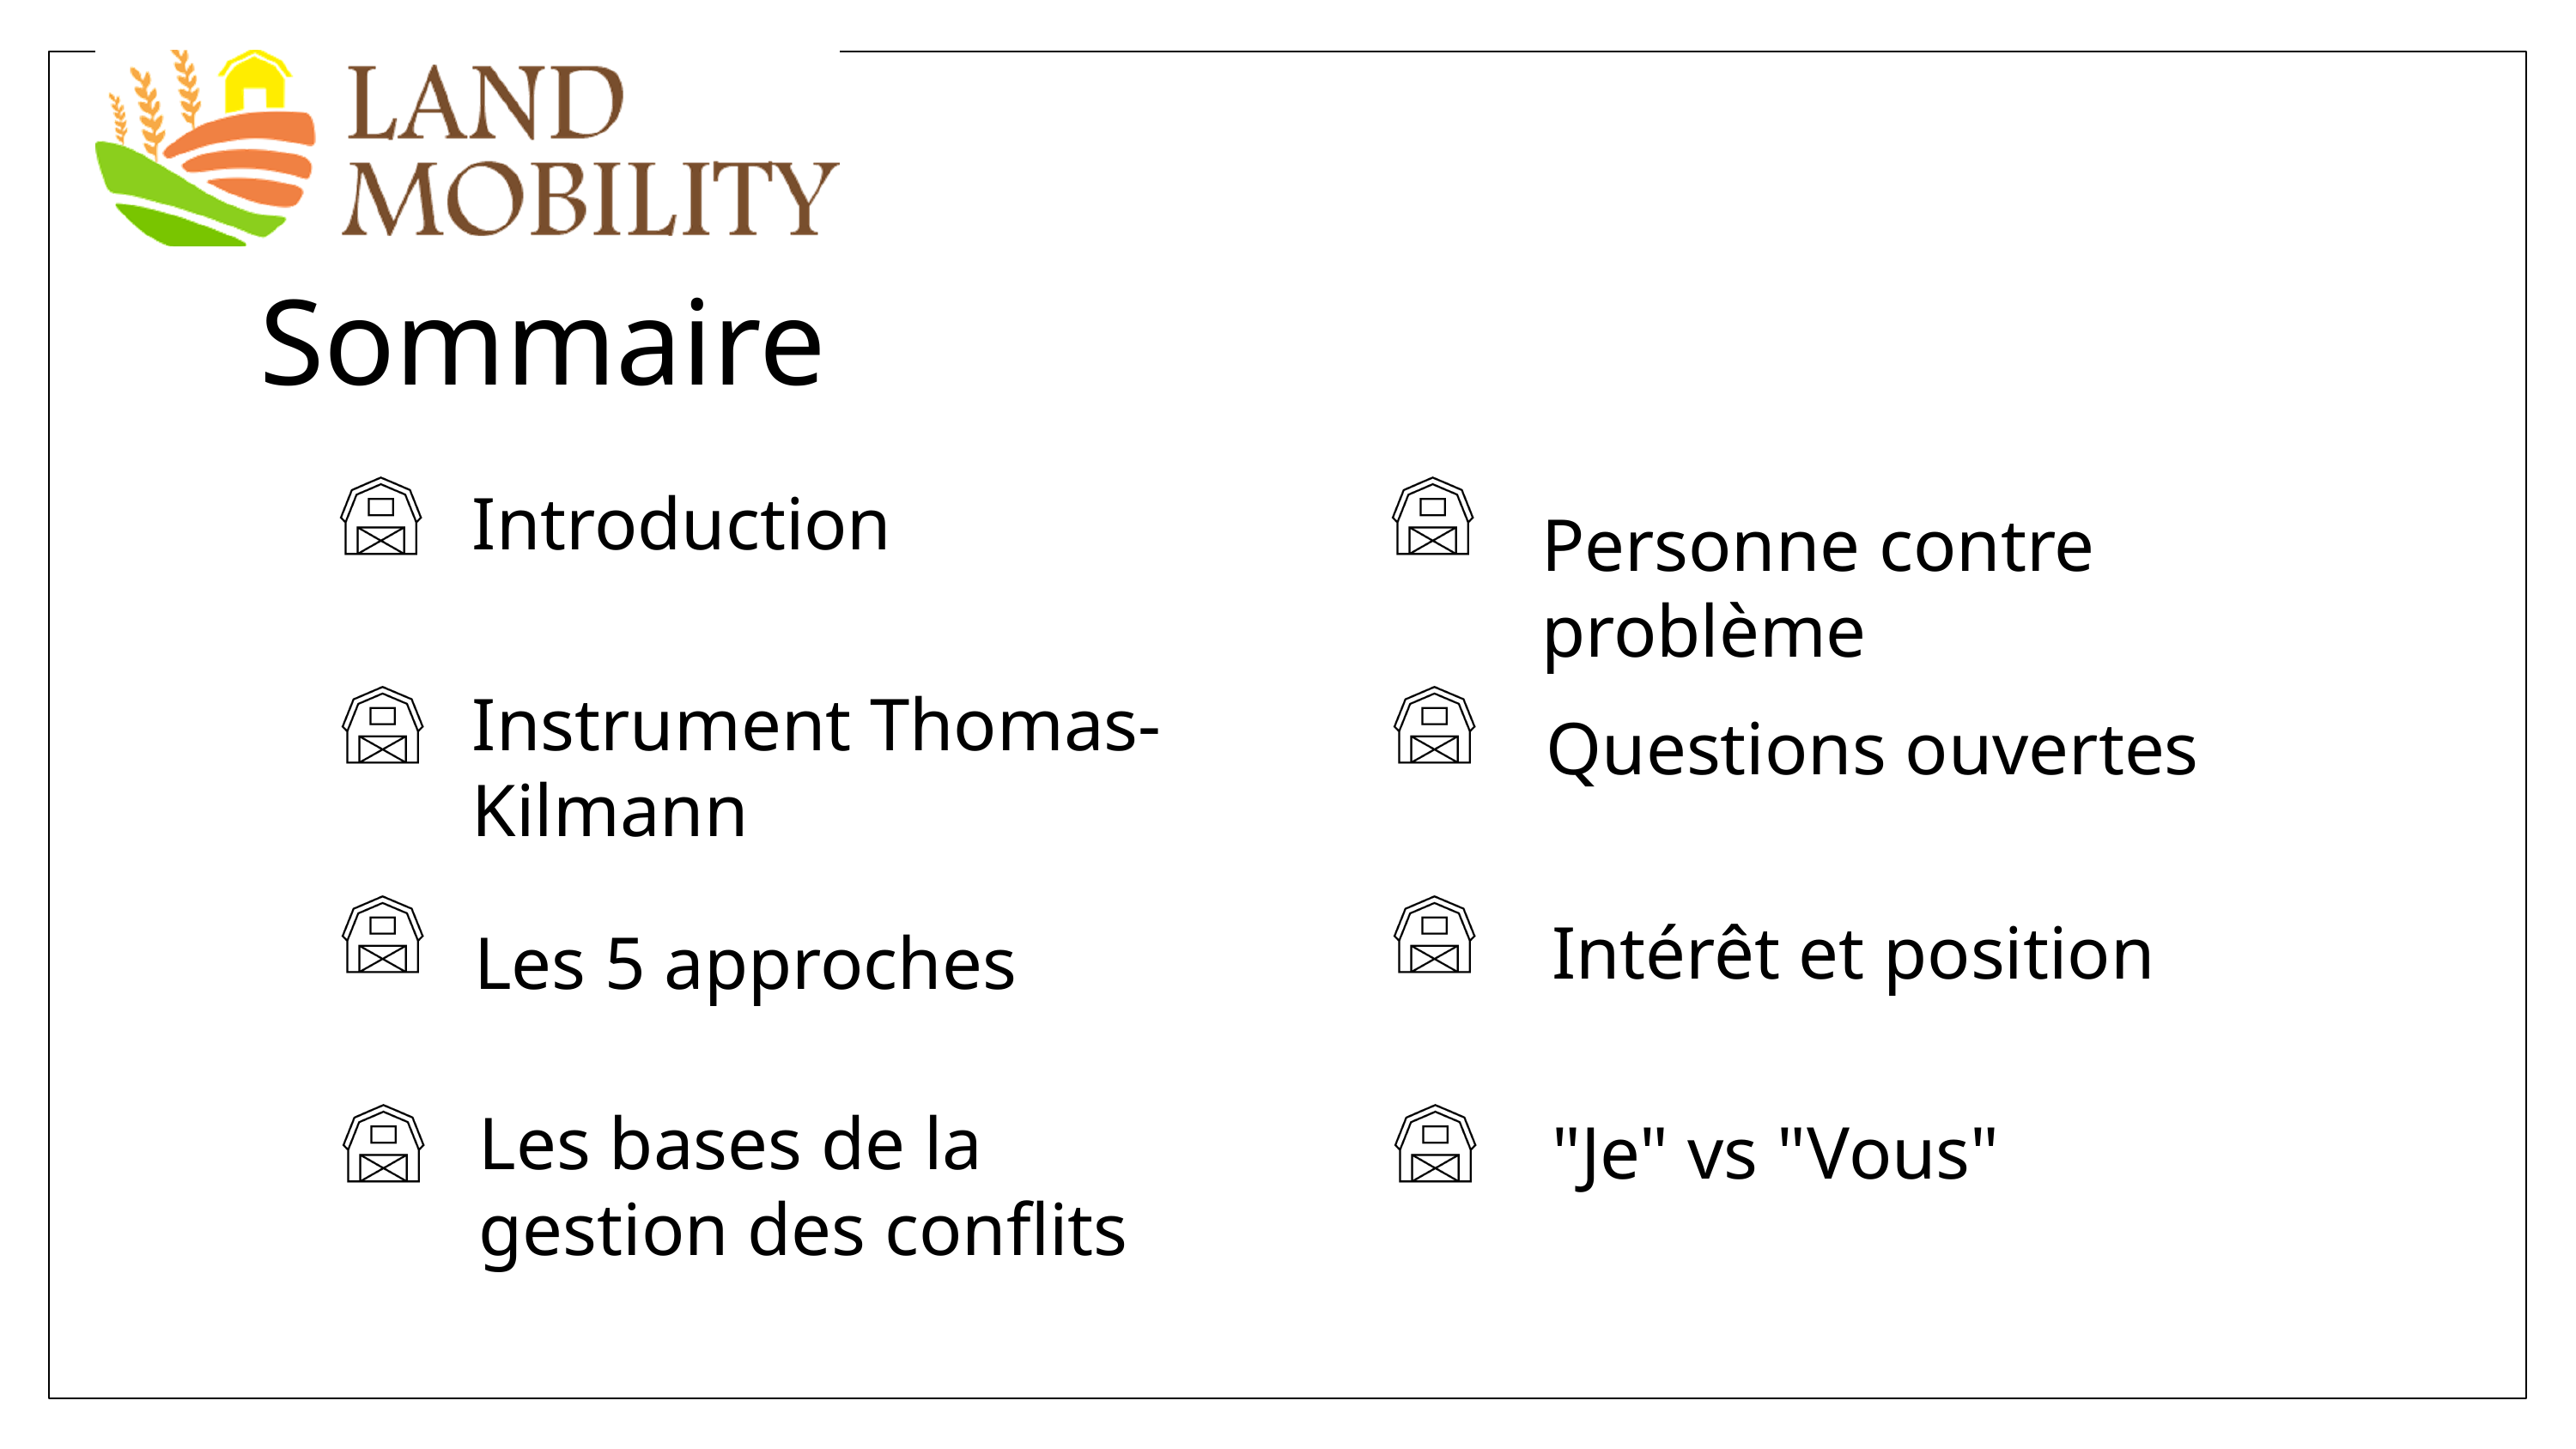

# Sommaire
Introduction
Personne contre problème
Instrument Thomas- Kilmann
Questions ouvertes
Intérêt et position
Les 5 approches
Les bases de la gestion des conflits
"Je" vs "Vous"